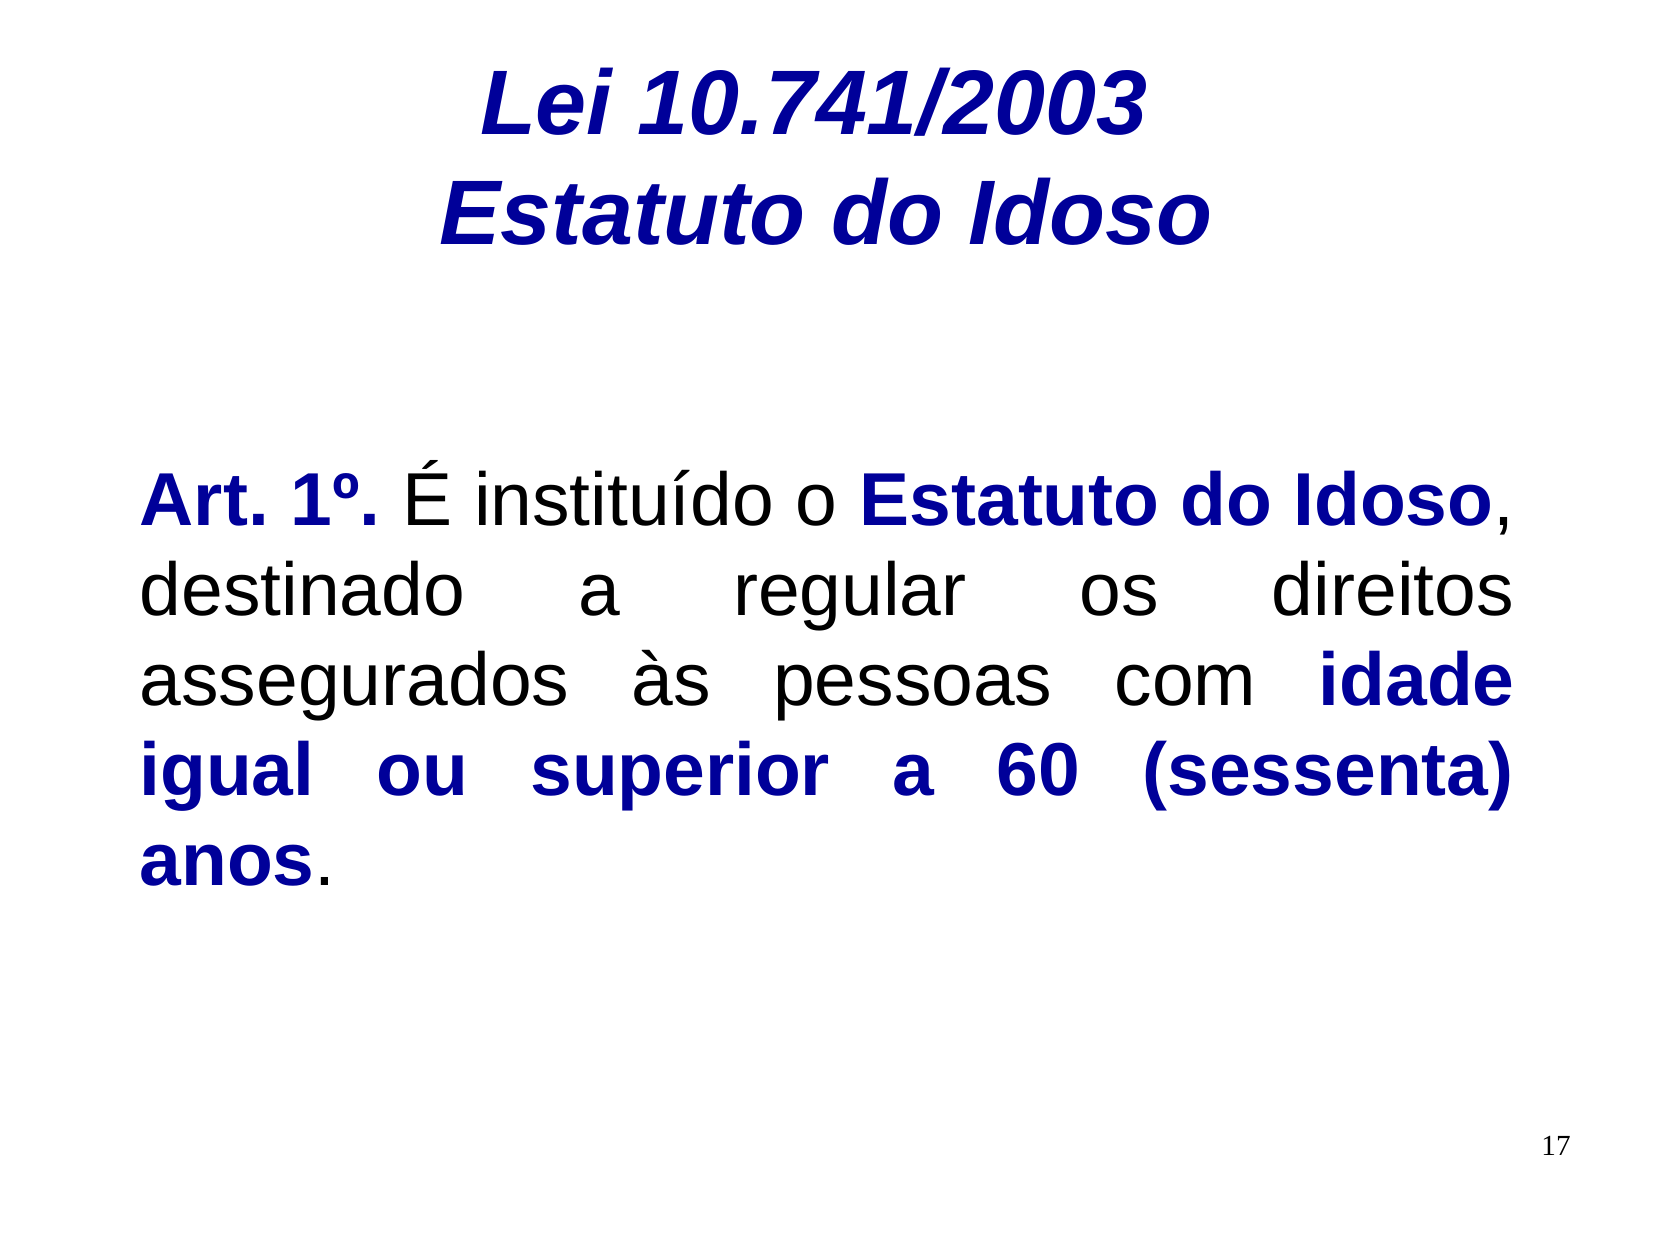

# Lei 10.741/2003 Estatuto do Idoso
	Art. 1º. É instituído o Estatuto do Idoso, destinado a regular os direitos assegurados às pessoas com idade igual ou superior a 60 (sessenta) anos.
17